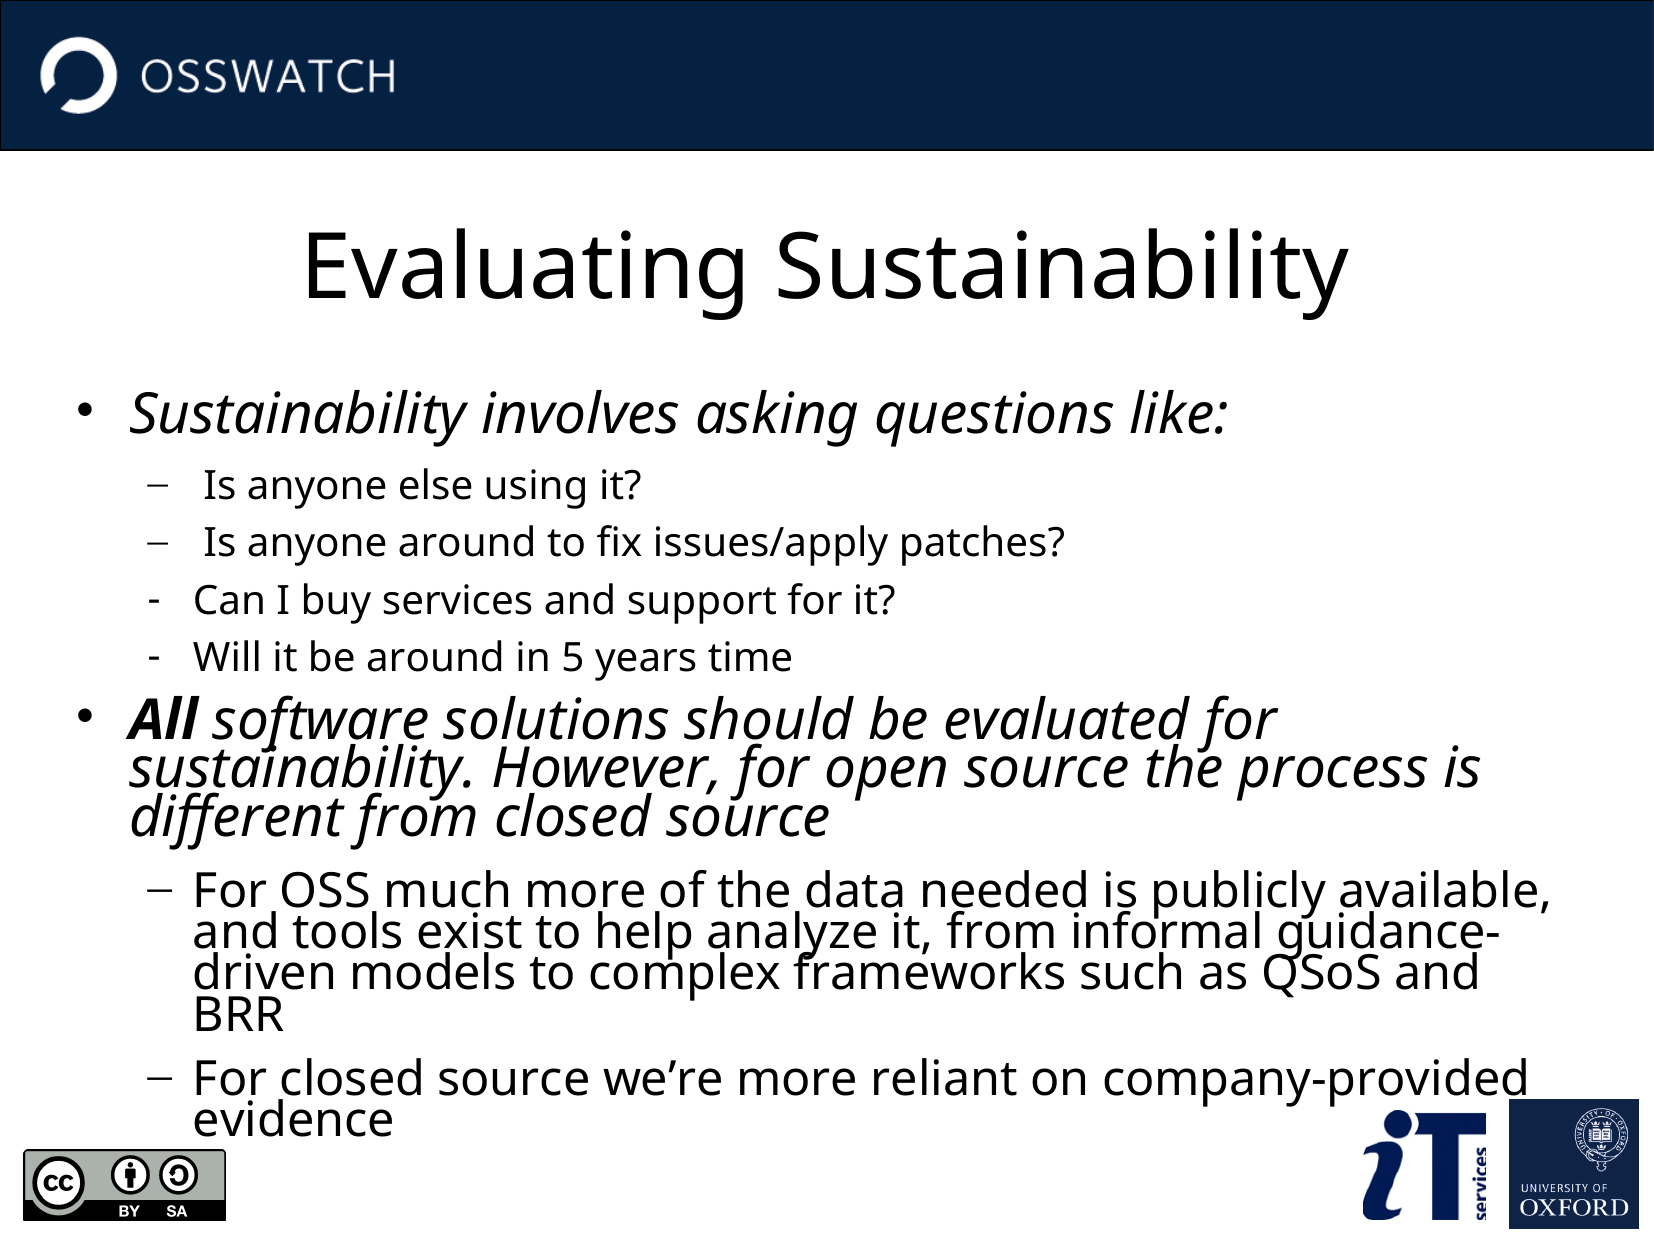

# Evaluating Sustainability
Sustainability involves asking questions like:
 Is anyone else using it?
 Is anyone around to fix issues/apply patches?
Can I buy services and support for it?
Will it be around in 5 years time
All software solutions should be evaluated for sustainability. However, for open source the process is different from closed source
For OSS much more of the data needed is publicly available, and tools exist to help analyze it, from informal guidance-driven models to complex frameworks such as QSoS and BRR
For closed source we’re more reliant on company-provided evidence